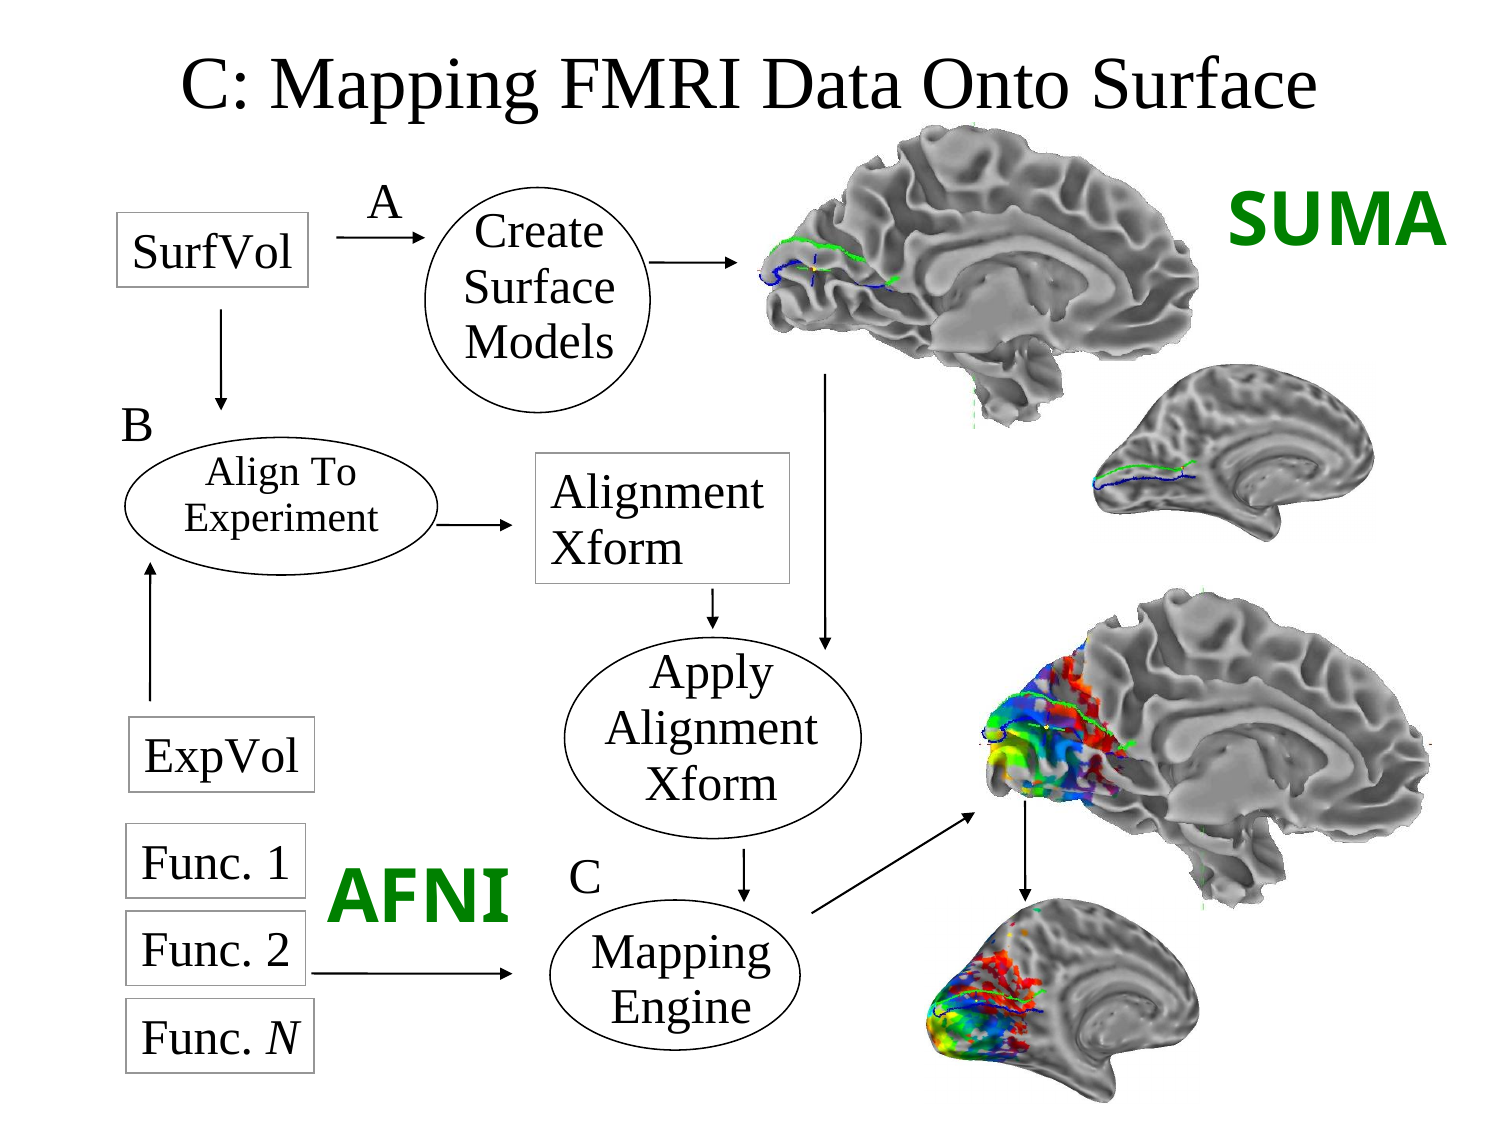

# C: Mapping FMRI Data Onto Surface
SUMA
A
Create Surface Models
SurfVol
B
Align To
Experiment
Alignment Xform
Apply
Alignment
Xform
ExpVol
Func. 1
AFNI
C
Func. 2
Mapping Engine
Func. N